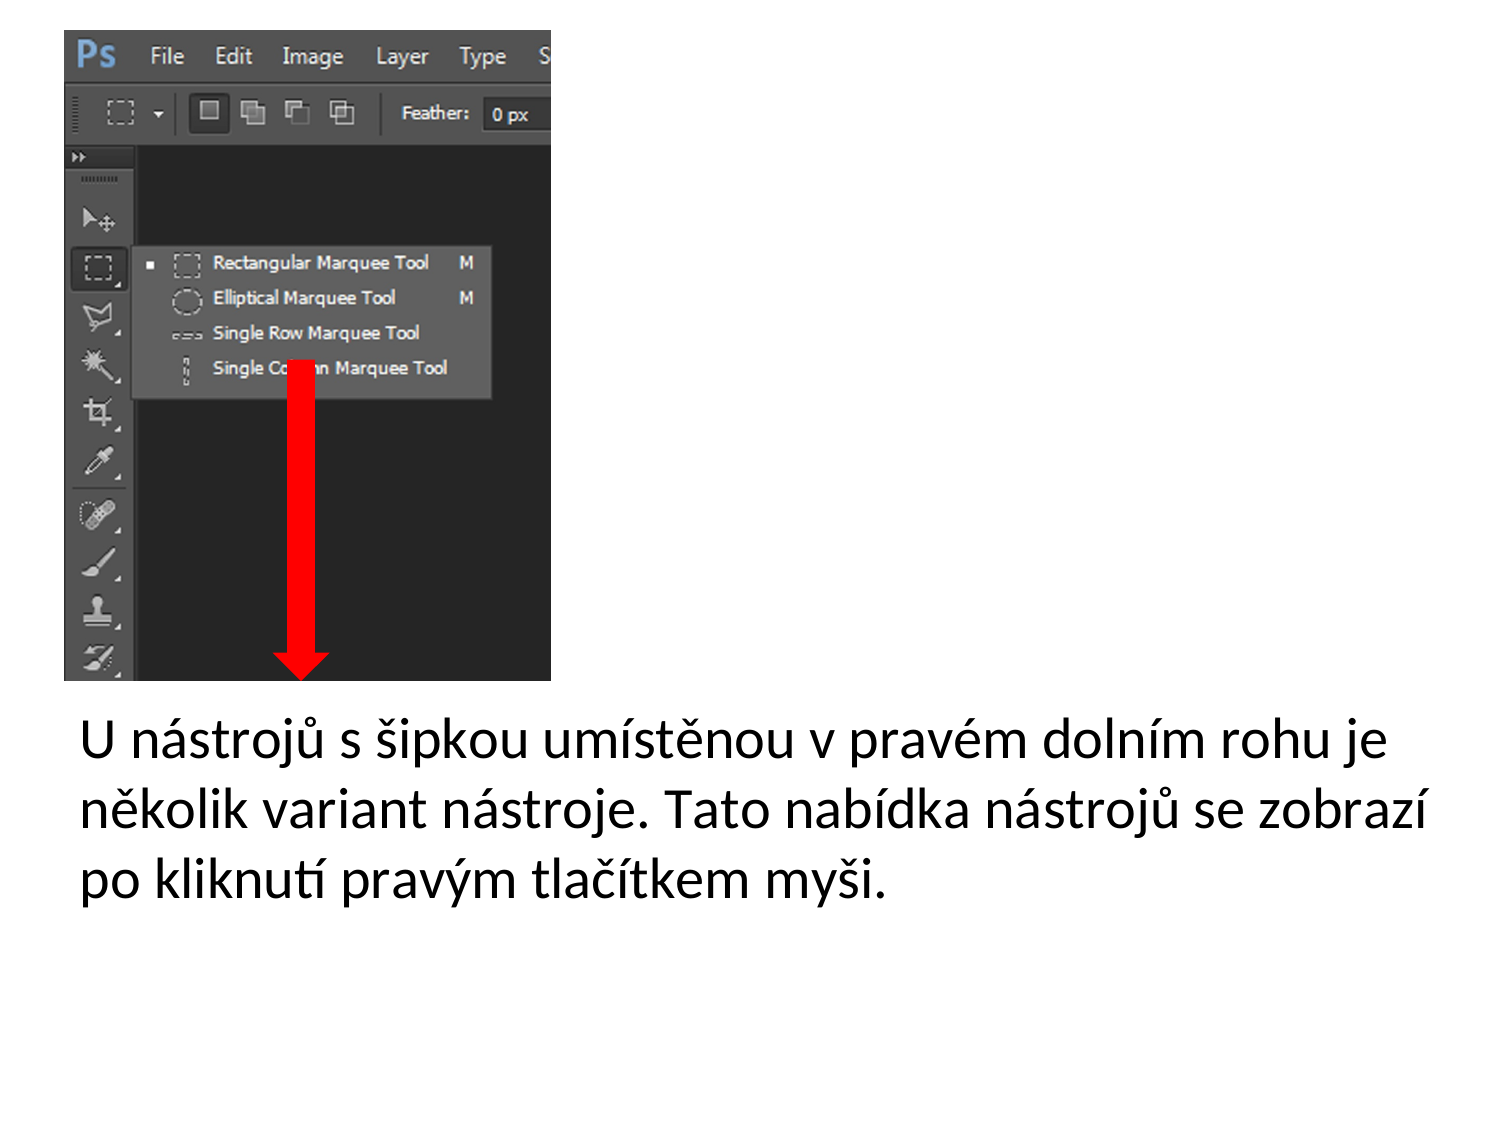

U nástrojů s šipkou umístěnou v pravém dolním rohu je několik variant nástroje. Tato nabídka nástrojů se zobrazí po kliknutí pravým tlačítkem myši.